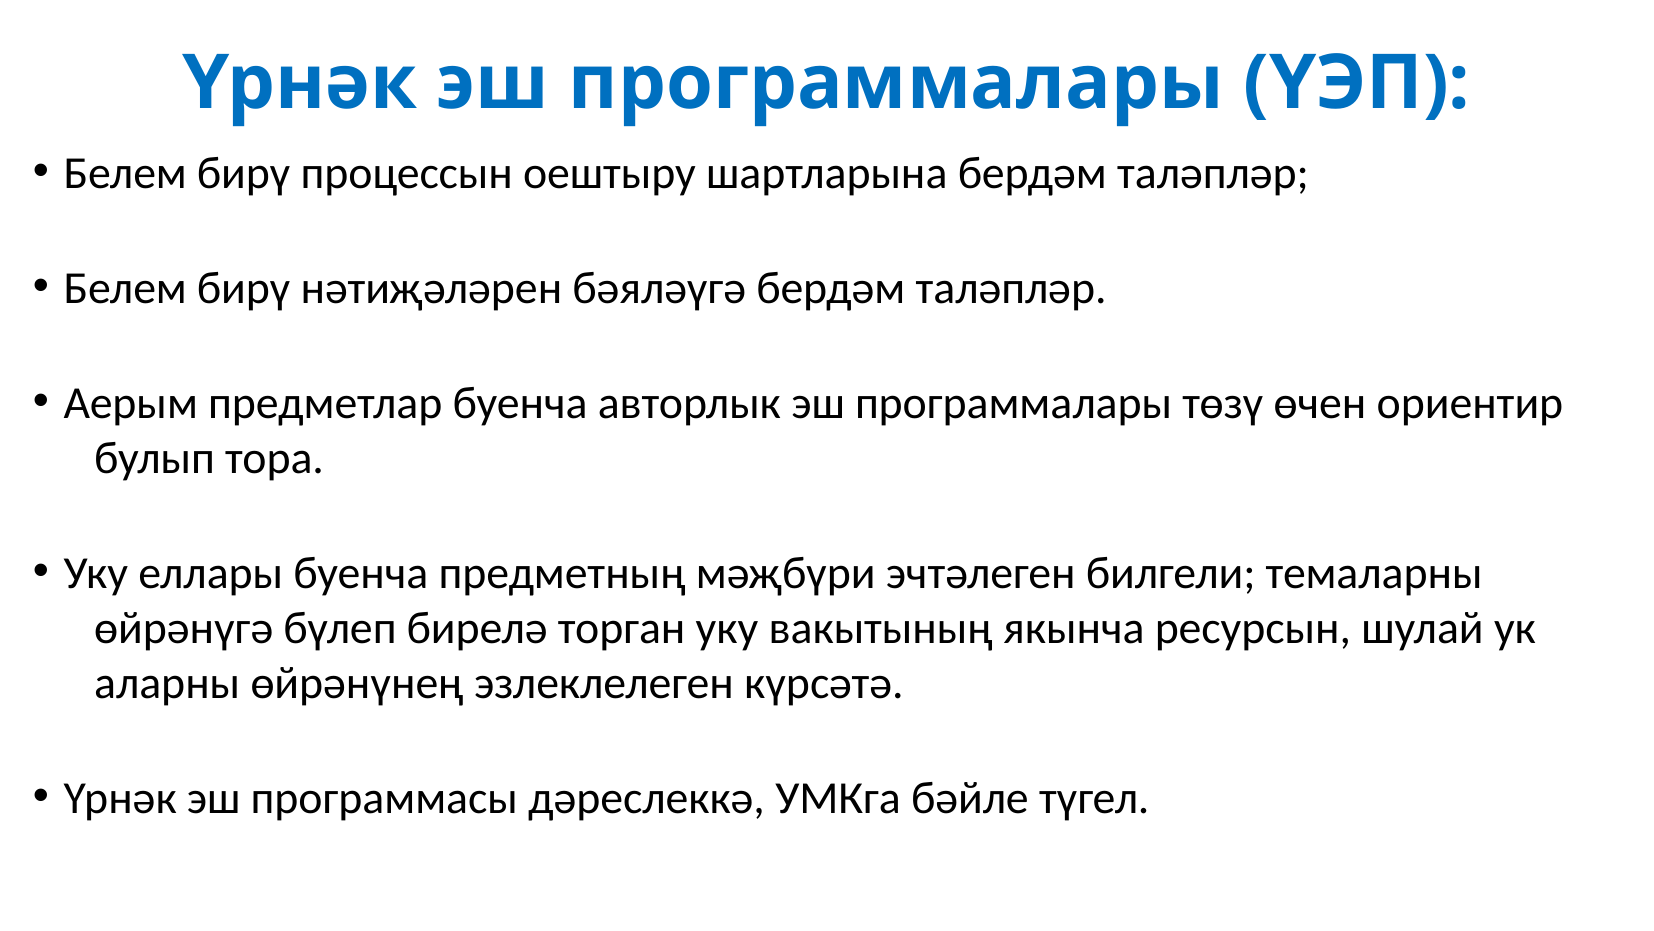

Үрнәк эш программалары (ҮЭП):
Белем бирү процессын оештыру шартларына бердәм таләпләр;
Белем бирү нәтиҗәләрен бәяләүгә бердәм таләпләр.
Аерым предметлар буенча авторлык эш программалары төзү өчен ориентир булып тора.
Уку еллары буенча предметның мәҗбүри эчтәлеген билгели; темаларны өйрәнүгә бүлеп бирелә торган уку вакытының якынча ресурсын, шулай ук аларны өйрәнүнең эзлеклелеген күрсәтә.
Үрнәк эш программасы дәреслеккә, УМКга бәйле түгел.